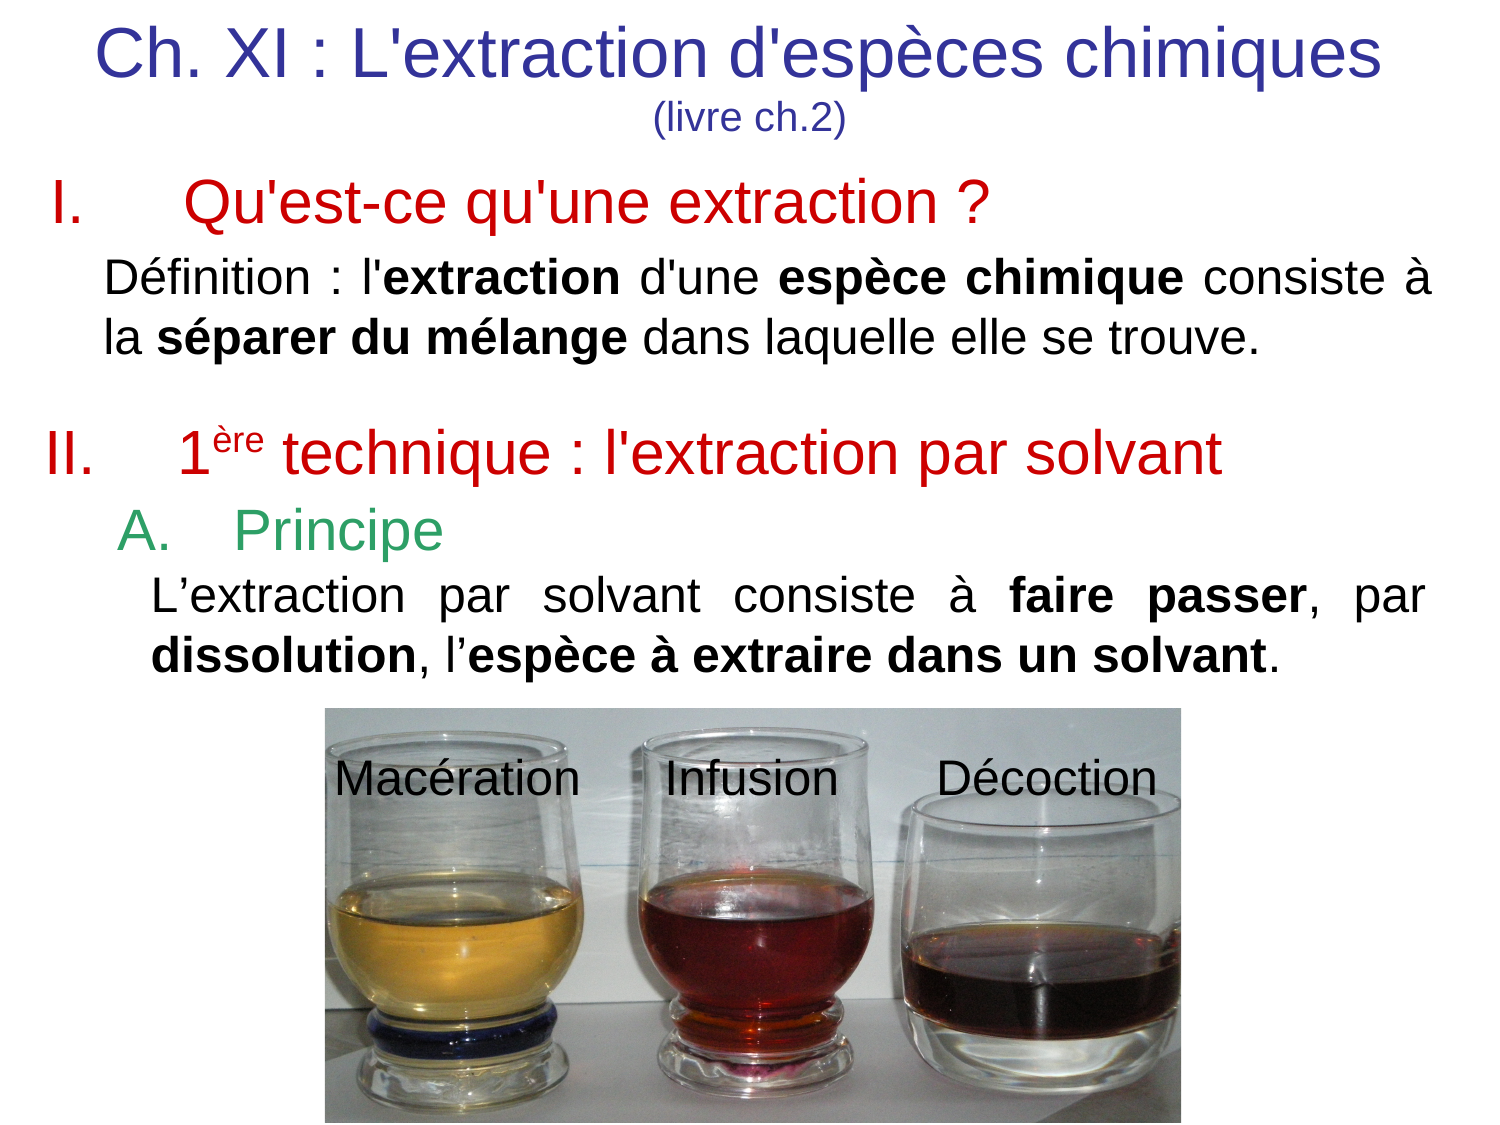

# Ch. XI : L'extraction d'espèces chimiques (livre ch.2)
I.	Qu'est-ce qu'une extraction ?
Définition : l'extraction d'une espèce chimique consiste à la séparer du mélange dans laquelle elle se trouve.
II.	1ère technique : l'extraction par solvant
A.	Principe
L’extraction par solvant consiste à faire passer, par dissolution, l’espèce à extraire dans un solvant.
Macération
Infusion
Décoction